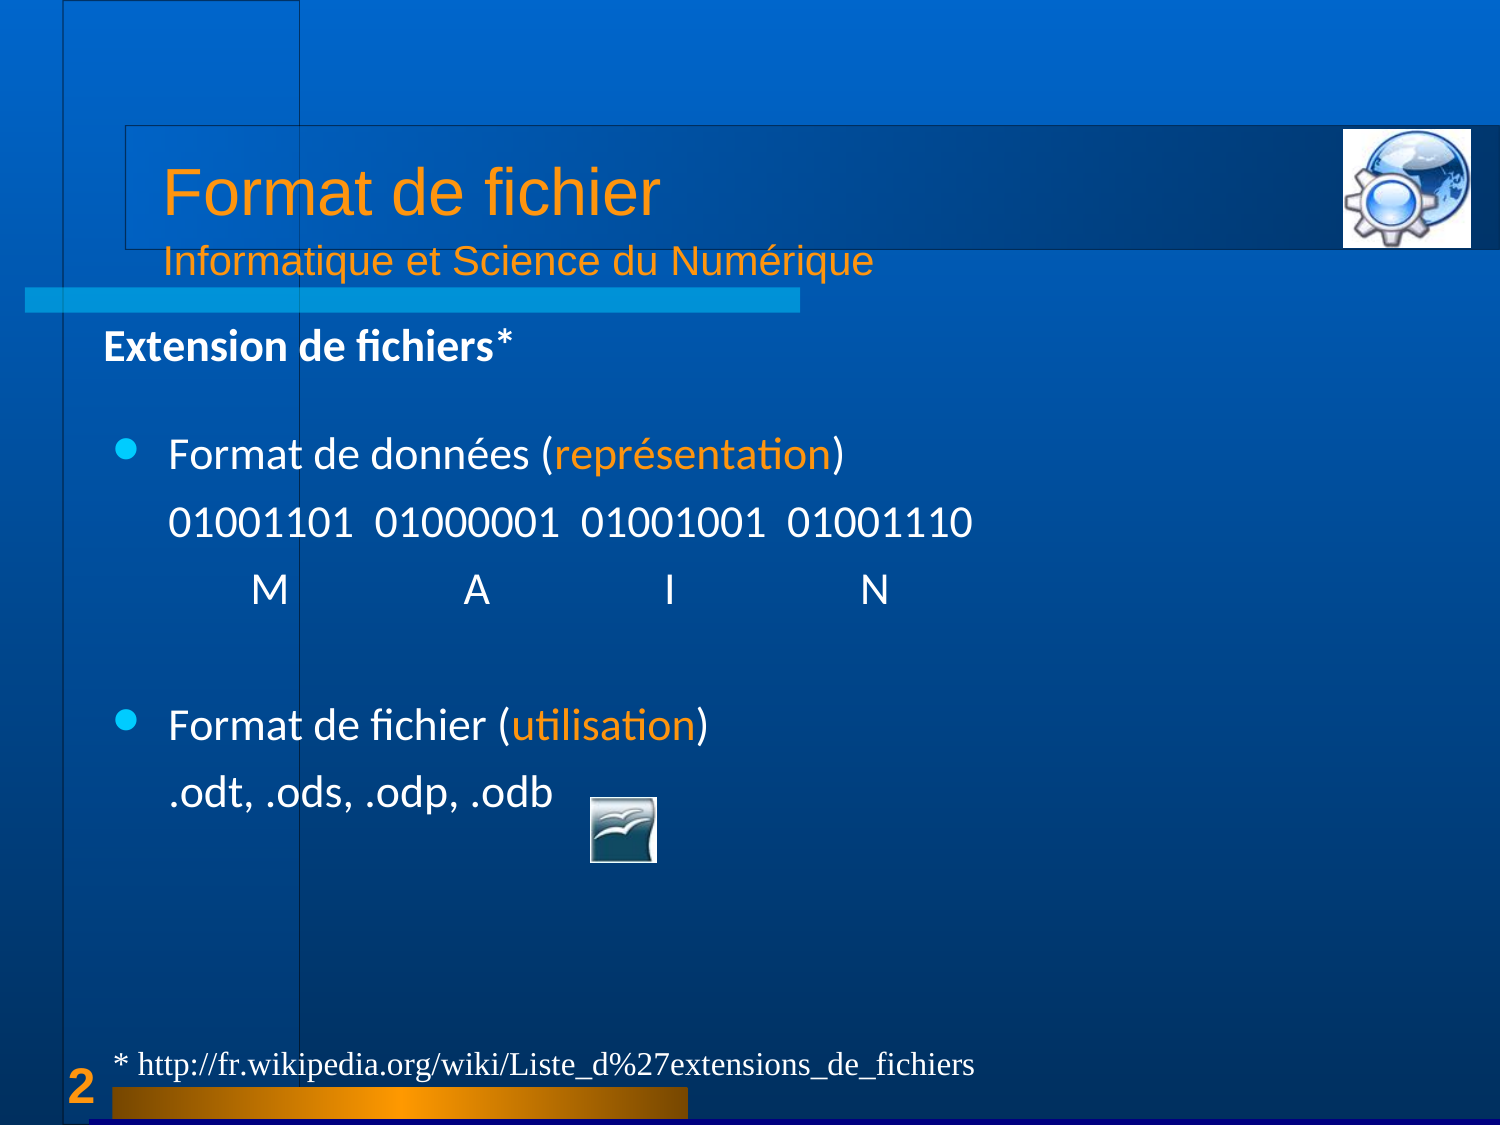

Extension de fichiers*
Format de données (représentation)
01001101 01000001 01001001 01001110
 M A I N
Format de fichier (utilisation)
.odt, .ods, .odp, .odb
* http://fr.wikipedia.org/wiki/Liste_d%27extensions_de_fichiers